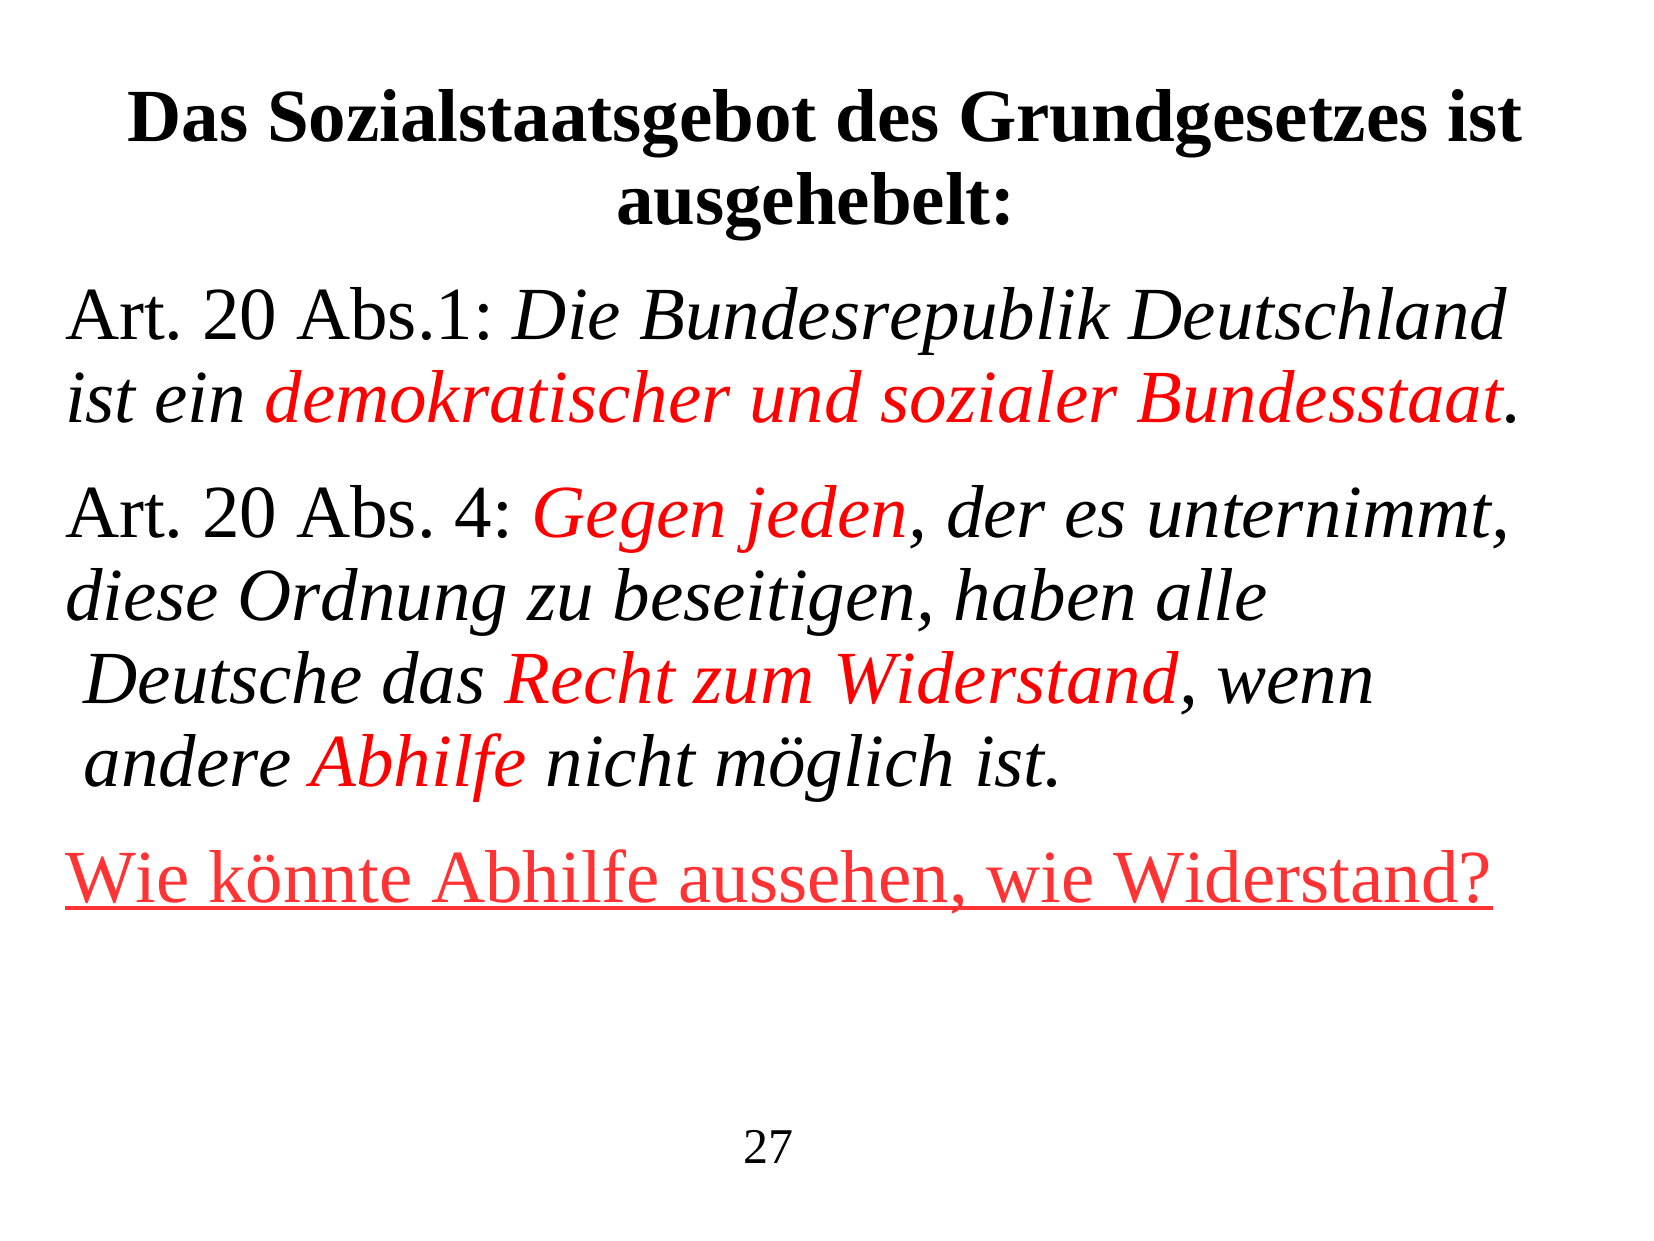

Das Sozialstaatsgebot des Grundgesetzes ist ausgehebelt:
Art. 20 Abs.1: Die Bundesrepublik Deutschland ist ein demokratischer und sozialer Bundesstaat.
Art. 20 Abs. 4: Gegen jeden, der es unternimmt, diese Ordnung zu beseitigen, haben alle Deutsche das Recht zum Widerstand, wenn andere Abhilfe nicht möglich ist.
Wie könnte Abhilfe aussehen, wie Widerstand?